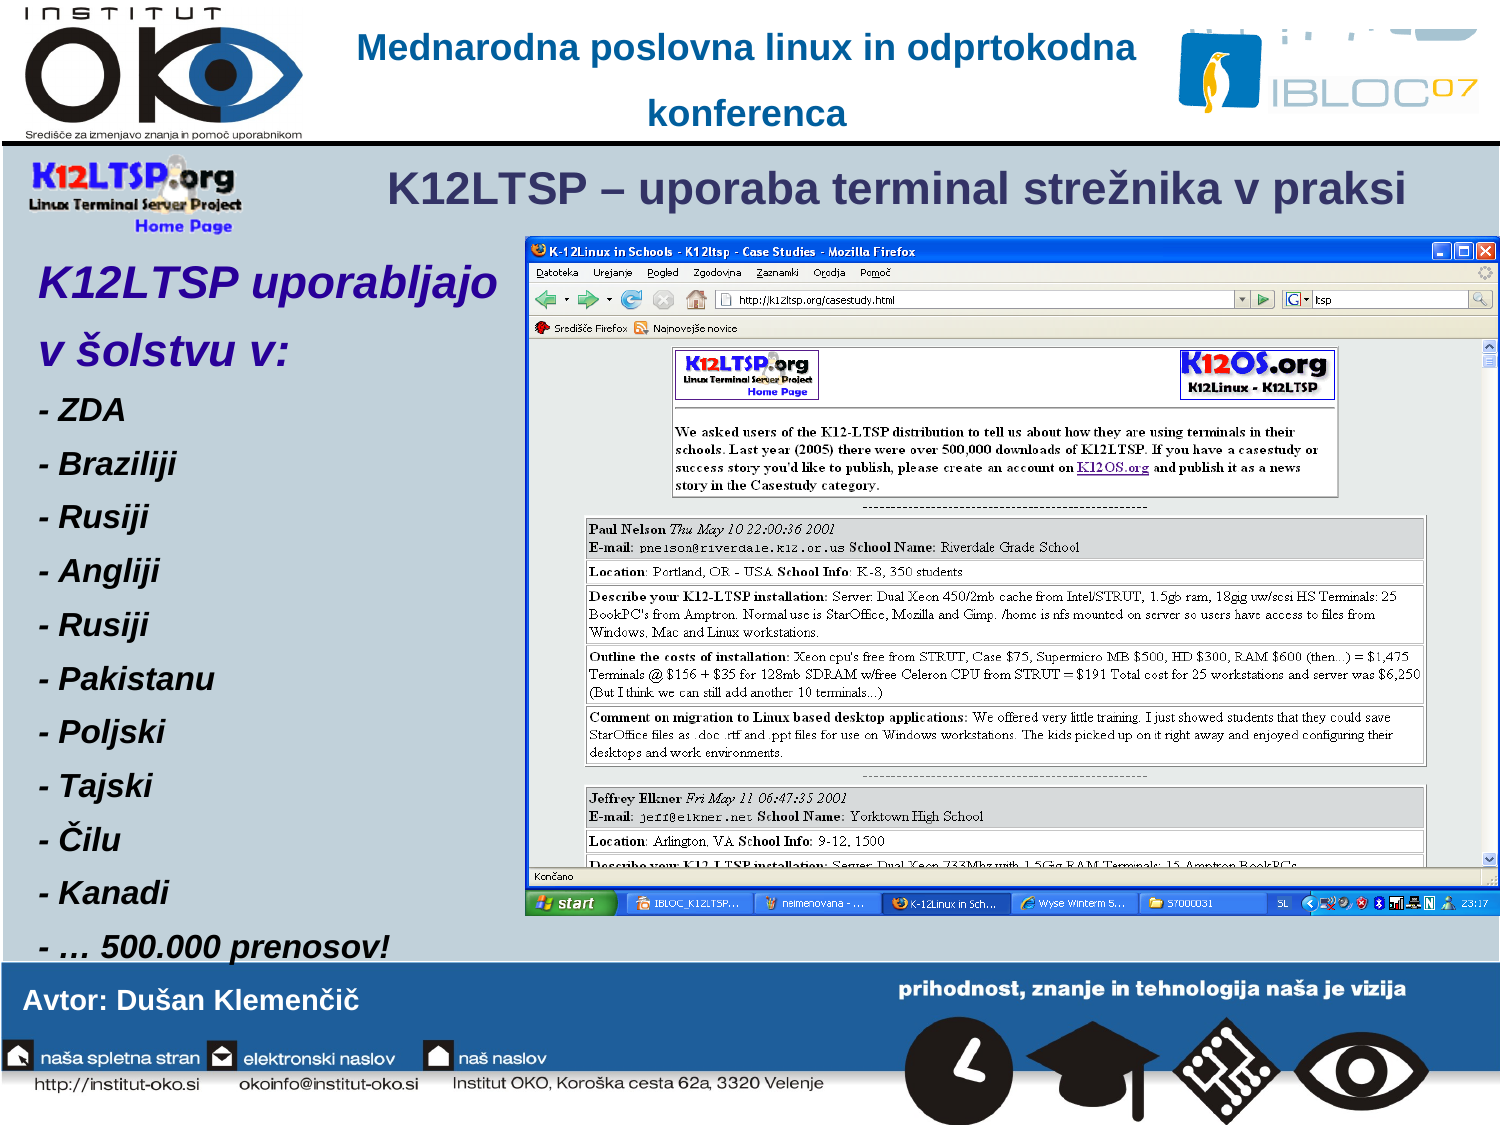

Mednarodna poslovna linux in odprtokodna
konferenca
Avtor: Dušan Klemenčič
# K12LTSP – uporaba terminal strežnika v praksi
K12LTSP uporabljajo
v šolstvu v:
- ZDA
- Braziliji
- Rusiji
- Angliji
- Rusiji
- Pakistanu
- Poljski
- Tajski
- Čilu
- Kanadi
- … 500.000 prenosov!